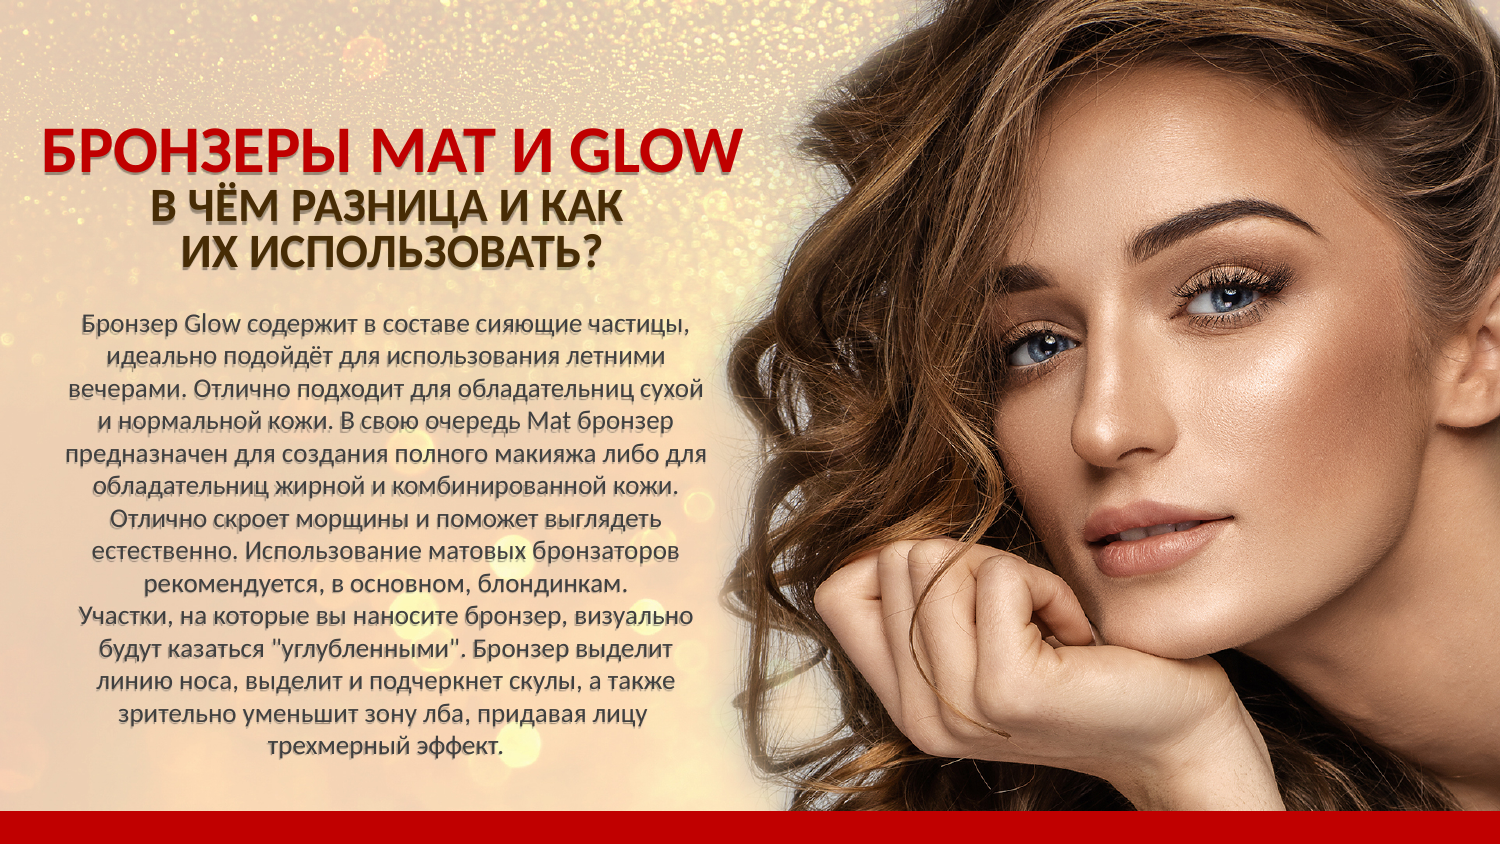

БРОНЗЕРЫ MAT И GLOW
В ЧЁМ РАЗНИЦА И КАК
ИХ ИСПОЛЬЗОВАТЬ?
Бронзер Glow содержит в составе сияющие частицы, идеально подойдёт для использования летними вечерами. Отлично подходит для обладательниц сухой и нормальной кожи. В свою очередь Mat бронзер предназначен для создания полного макияжа либо для обладательниц жирной и комбинированной кожи. Отлично скроет морщины и поможет выглядеть естественно. Использование матовых бронзаторов рекомендуется, в основном, блондинкам.
Участки, на которые вы наносите бронзер, визуально будут казаться "углубленными". Бронзер выделит линию носа, выделит и подчеркнет скулы, а также зрительно уменьшит зону лба, придавая лицу
трехмерный эффект.